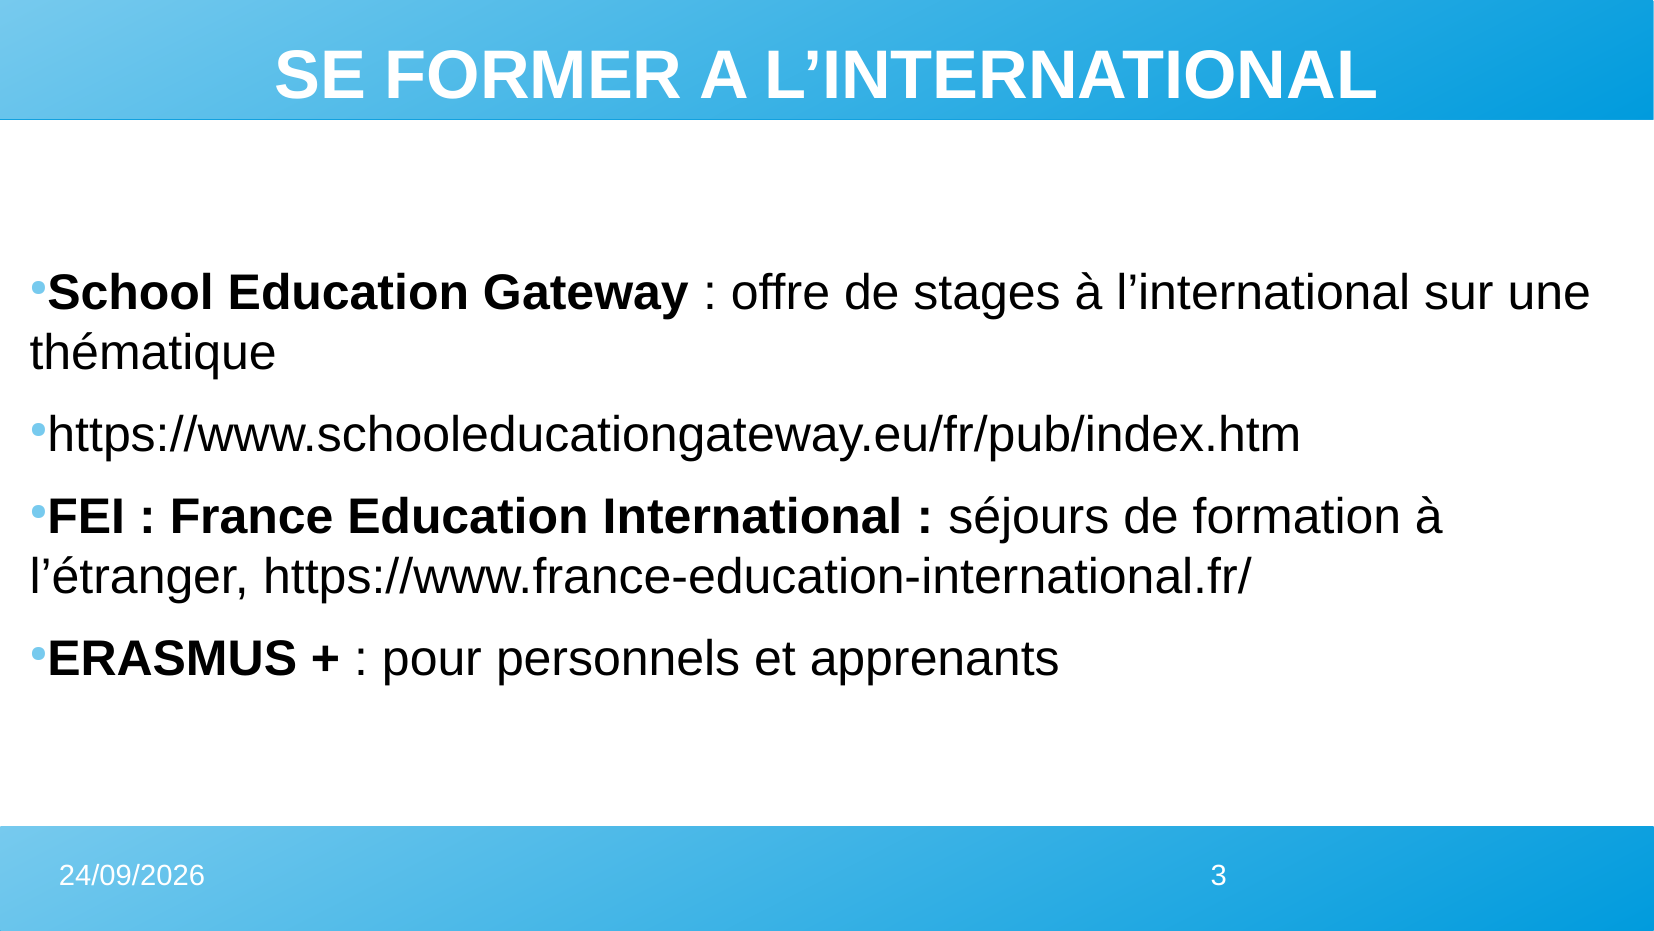

# SE FORMER A L’INTERNATIONAL
School Education Gateway : offre de stages à l’international sur une thématique
https://www.schooleducationgateway.eu/fr/pub/index.htm
FEI : France Education International : séjours de formation à l’étranger, https://www.france-education-international.fr/
ERASMUS + : pour personnels et apprenants